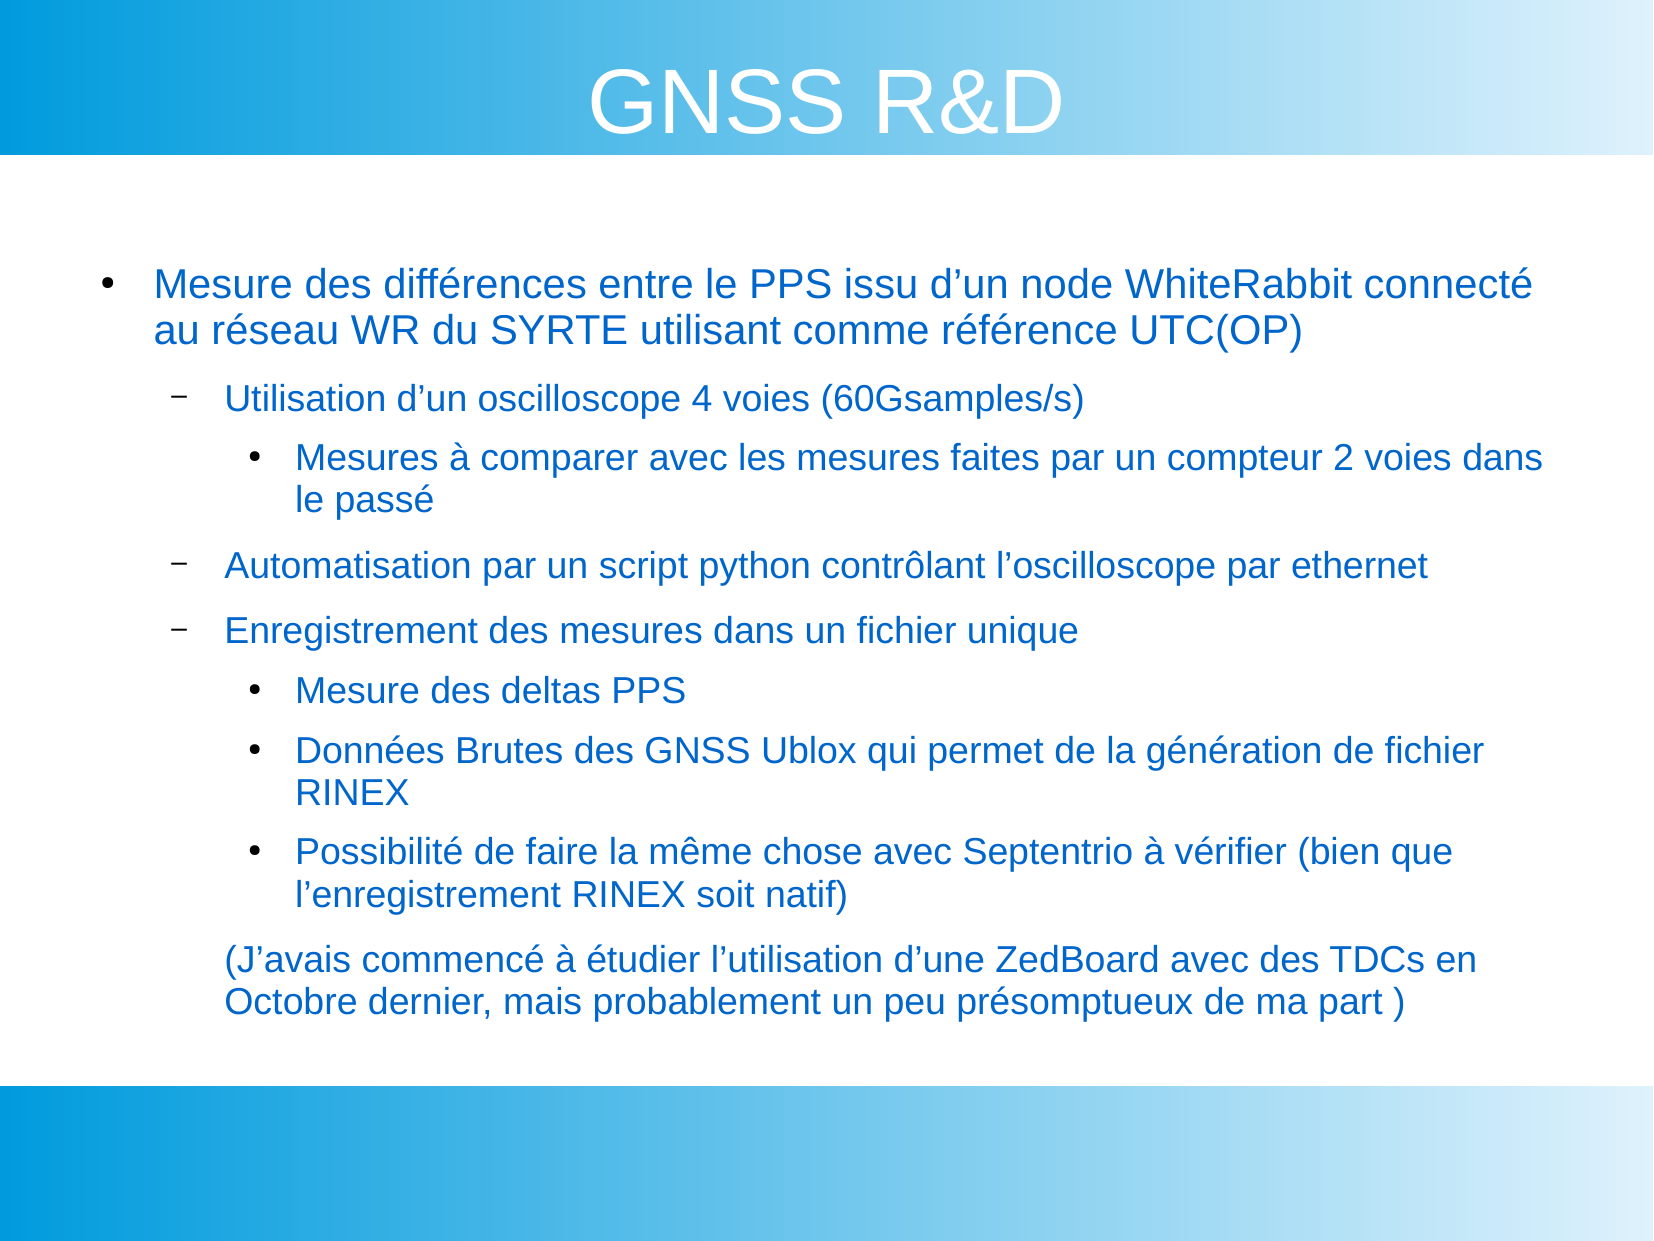

# GNSS R&D
Mesure des différences entre le PPS issu d’un node WhiteRabbit connecté au réseau WR du SYRTE utilisant comme référence UTC(OP)
Utilisation d’un oscilloscope 4 voies (60Gsamples/s)
Mesures à comparer avec les mesures faites par un compteur 2 voies dans le passé
Automatisation par un script python contrôlant l’oscilloscope par ethernet
Enregistrement des mesures dans un fichier unique
Mesure des deltas PPS
Données Brutes des GNSS Ublox qui permet de la génération de fichier RINEX
Possibilité de faire la même chose avec Septentrio à vérifier (bien que l’enregistrement RINEX soit natif)
(J’avais commencé à étudier l’utilisation d’une ZedBoard avec des TDCs en Octobre dernier, mais probablement un peu présomptueux de ma part )
(J’ai commencé à étudier la réalisation d’un )